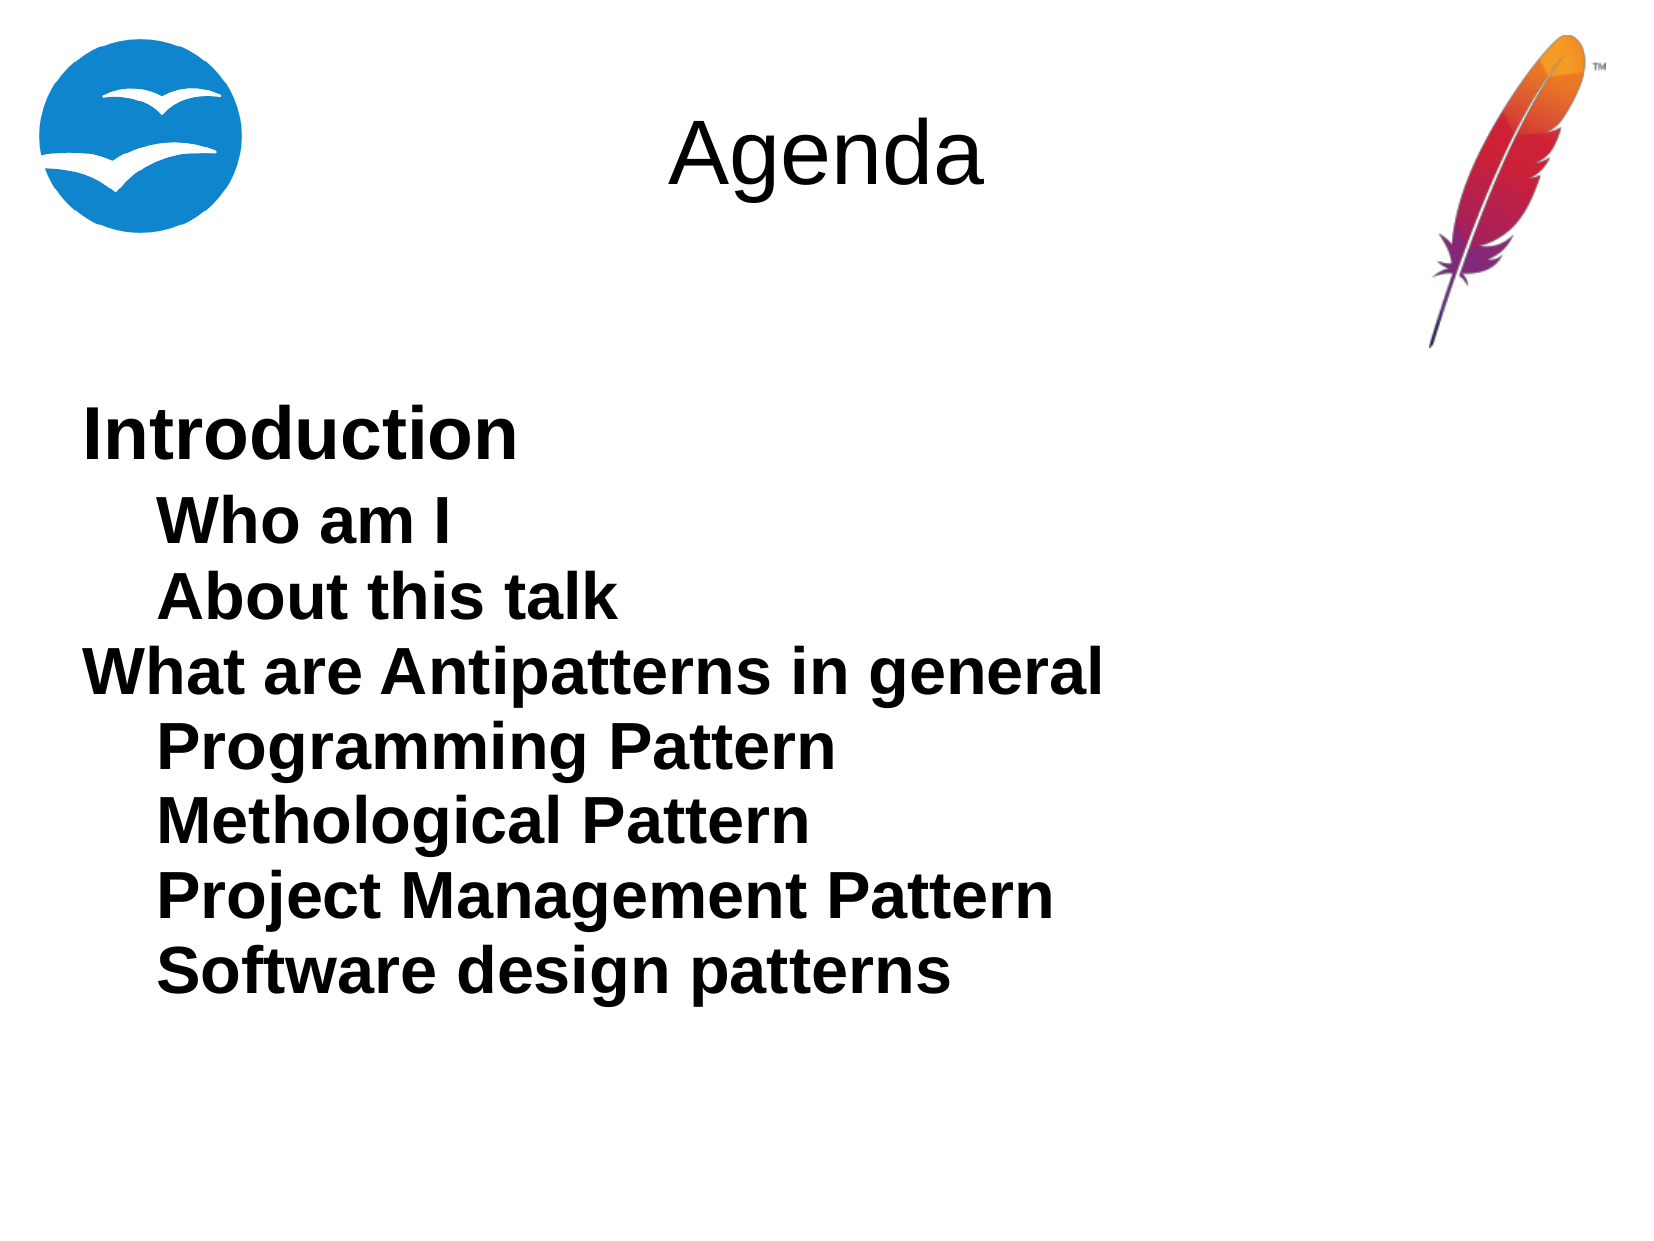

# Agenda
Introduction
	Who am I
	About this talk
What are Antipatterns in general
	Programming Pattern
	Methological Pattern
	Project Management Pattern
	Software design patterns